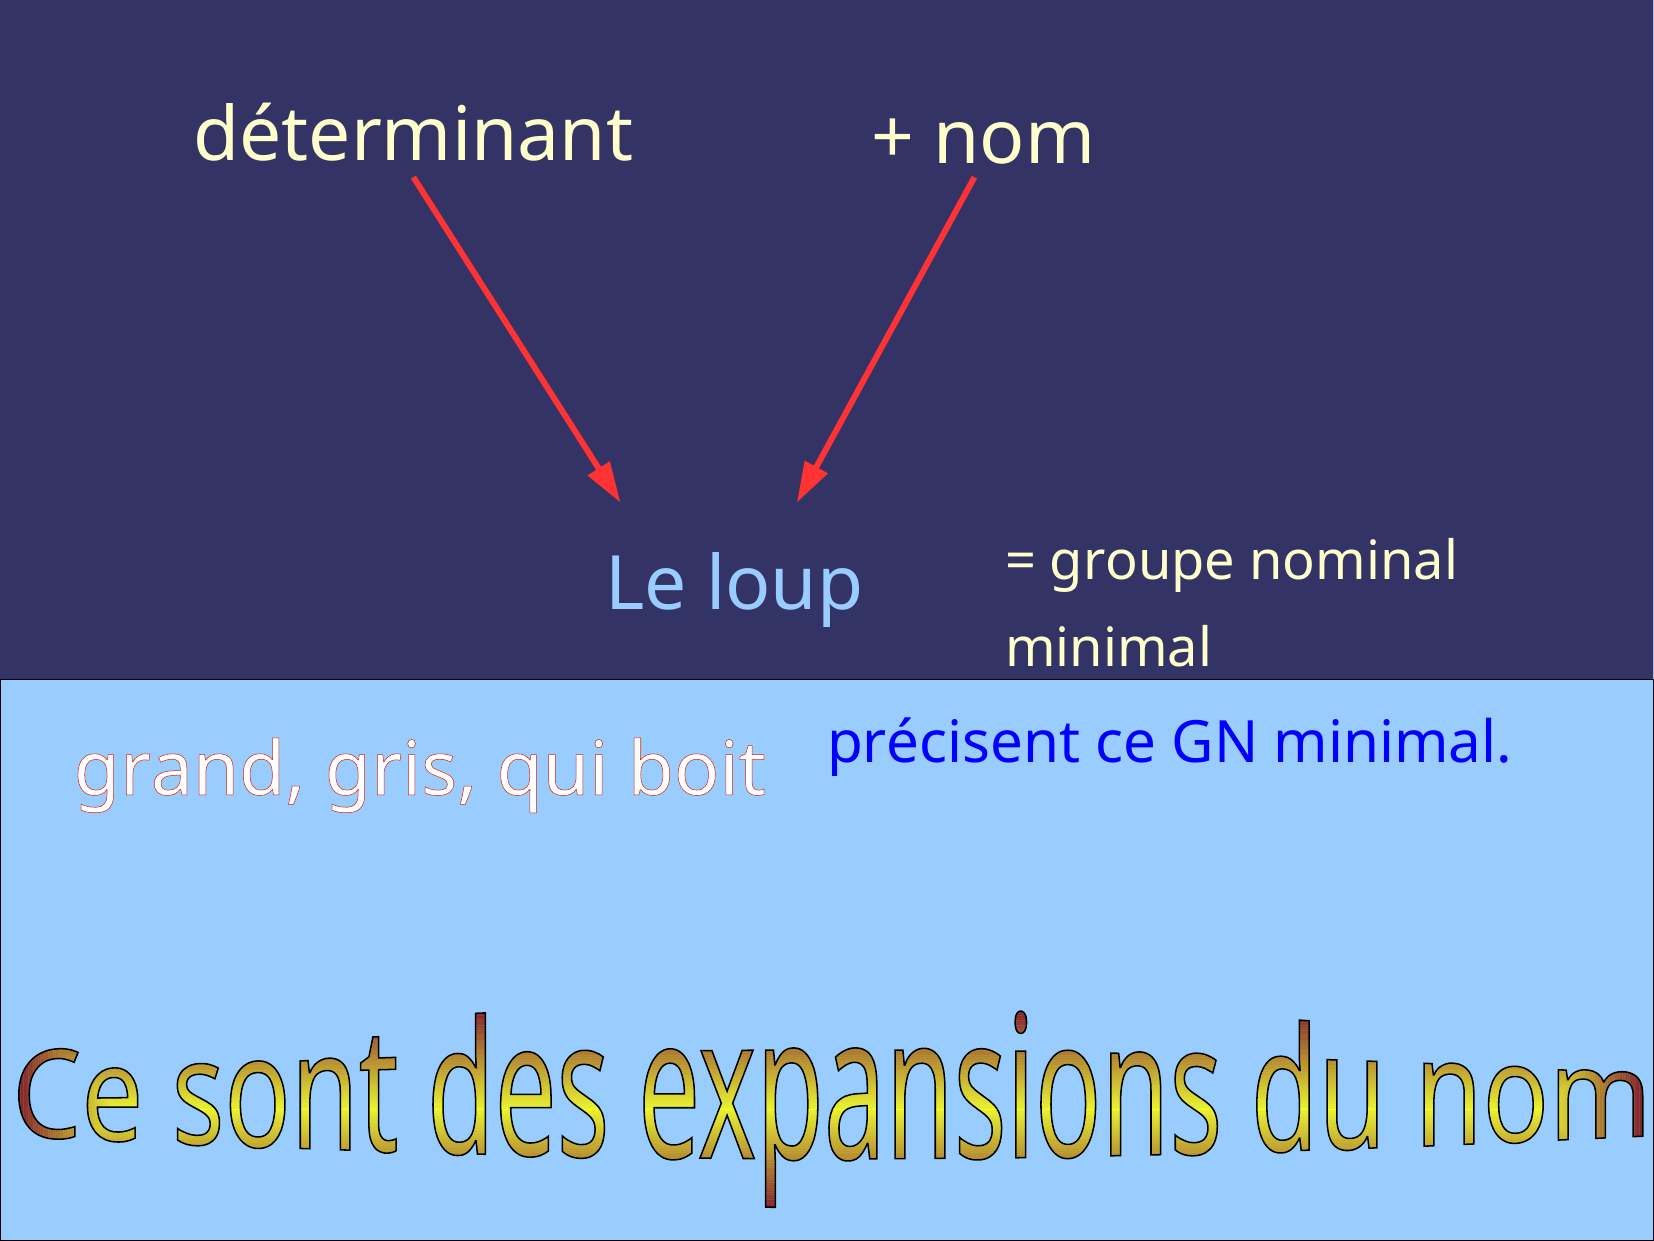

déterminant
+ nom
Le loup
= groupe nominal minimal
grand, gris, qui boit
 précisent ce GN minimal.
Ce sont des expansions du nom